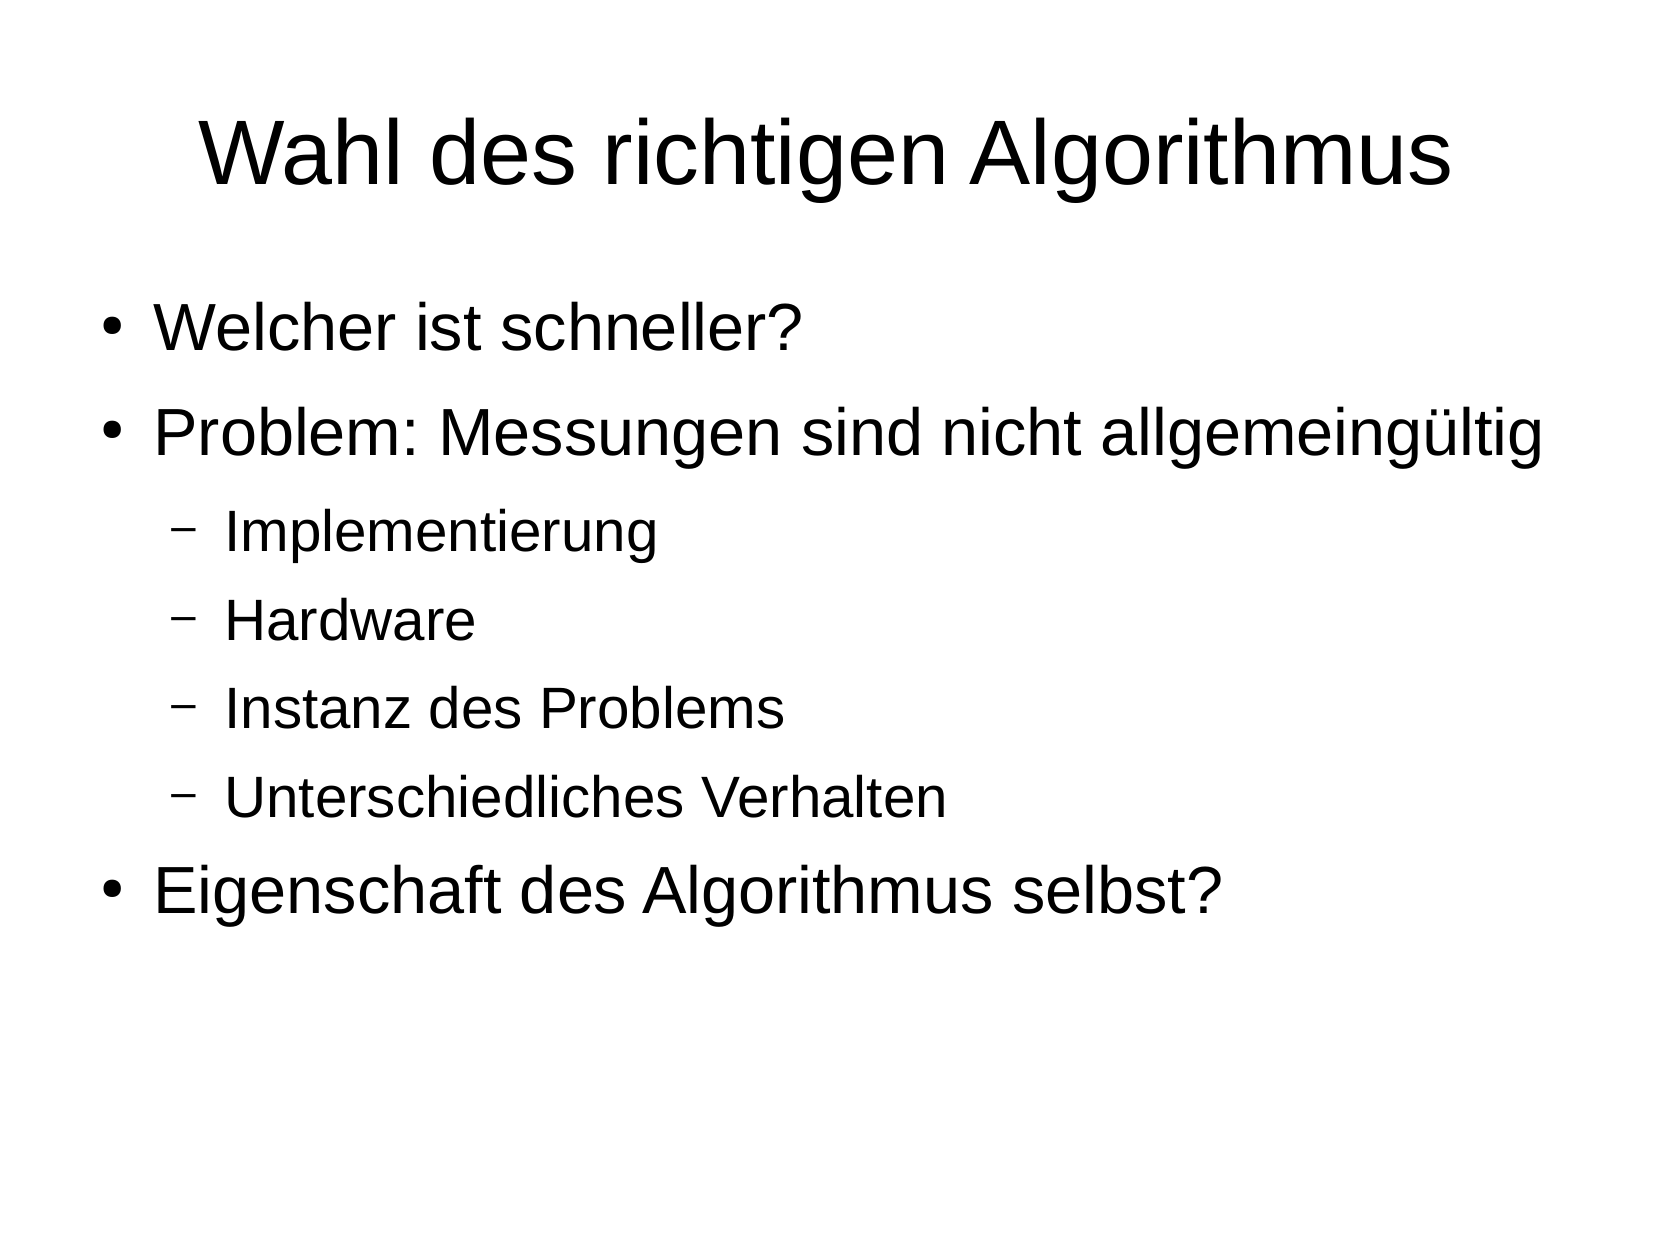

# Wahl des richtigen Algorithmus
Welcher ist schneller?
Problem: Messungen sind nicht allgemeingültig
Implementierung
Hardware
Instanz des Problems
Unterschiedliches Verhalten
Eigenschaft des Algorithmus selbst?